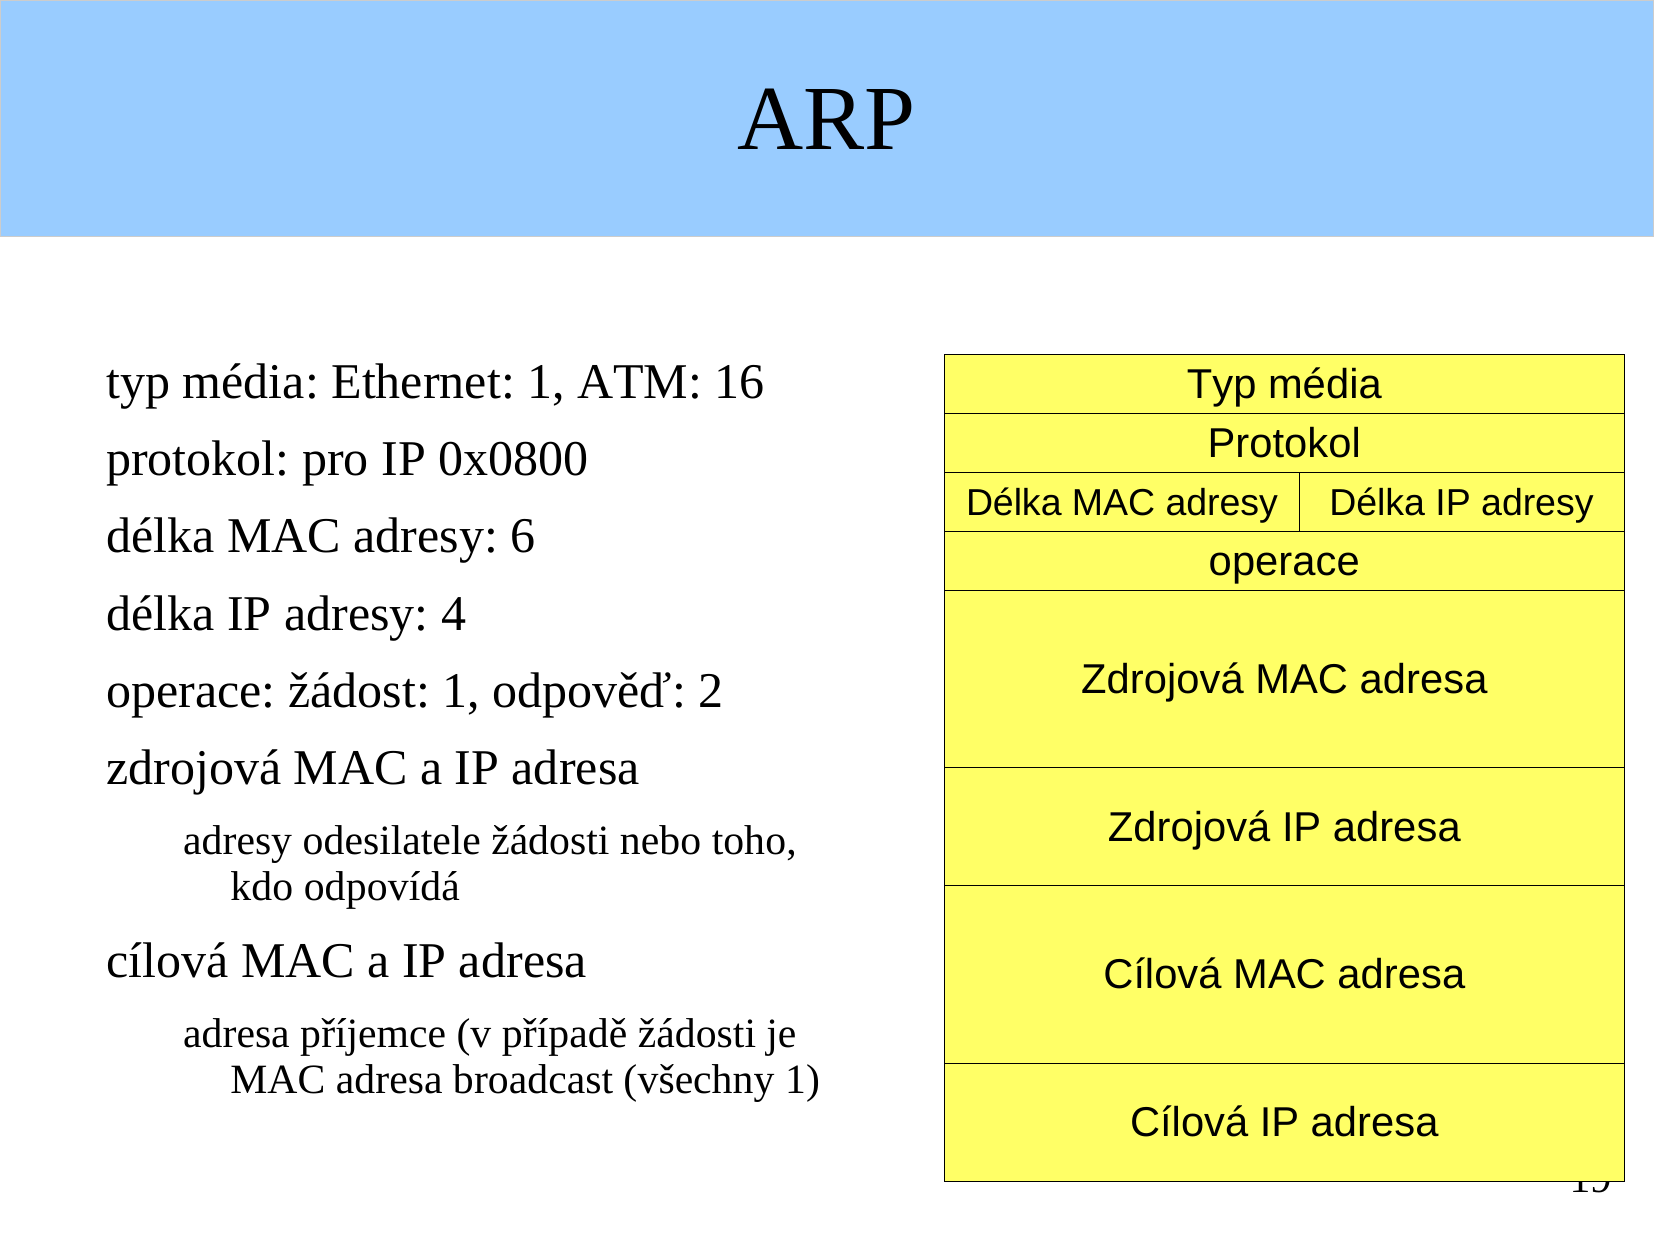

# ARP
typ média: Ethernet: 1, ATM: 16
protokol: pro IP 0x0800
délka MAC adresy: 6
délka IP adresy: 4
operace: žádost: 1, odpověď: 2
zdrojová MAC a IP adresa
adresy odesilatele žádosti nebo toho, kdo odpovídá
cílová MAC a IP adresa
adresa příjemce (v případě žádosti je MAC adresa broadcast (všechny 1)
Typ média
Protokol
Délka MAC adresy
Délka IP adresy
operace
Zdrojová MAC adresa
Zdrojová IP adresa
Cílová MAC adresa
Cílová IP adresa